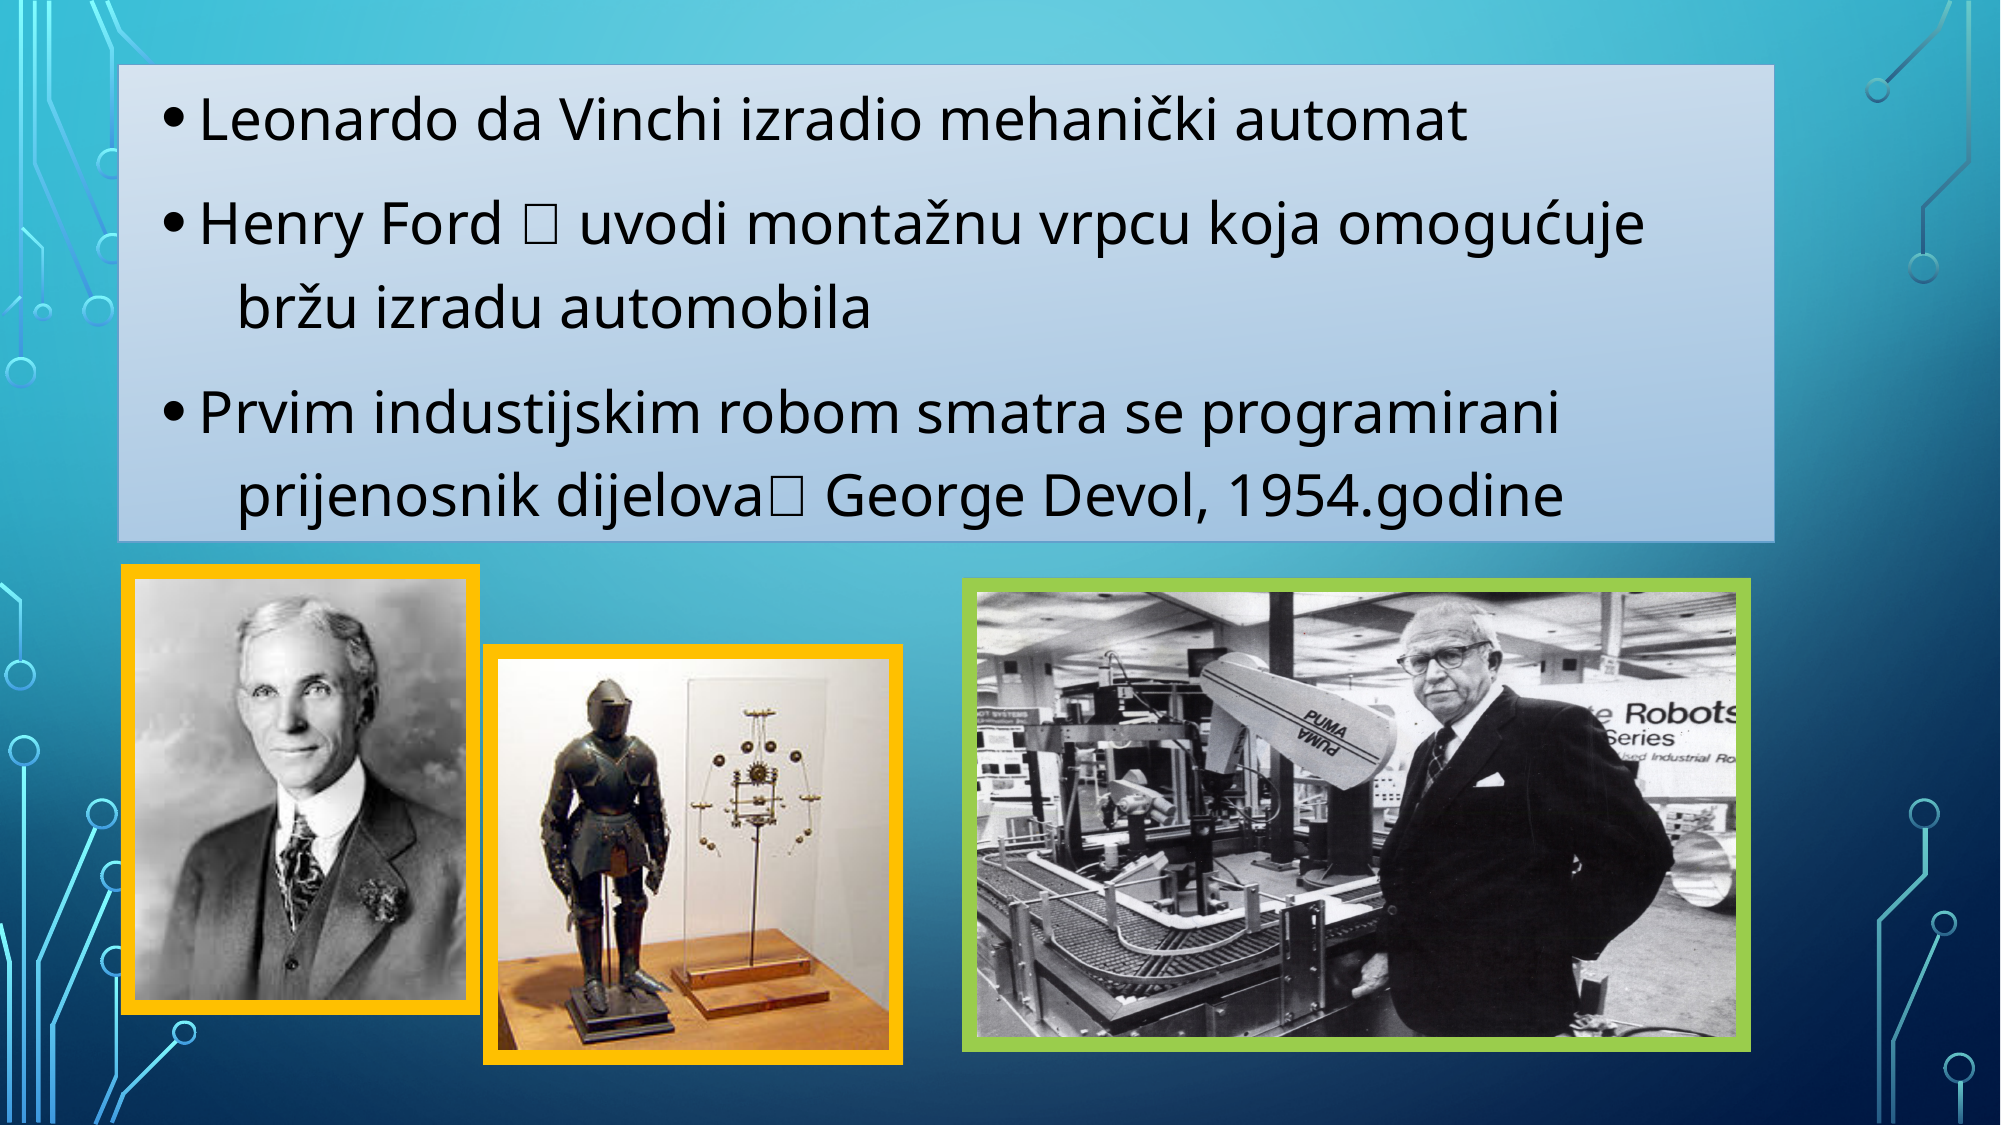

# Leonardo da Vinchi izradio mehanički automat
Henry Ford  uvodi montažnu vrpcu koja omogućuje bržu izradu automobila
Prvim industijskim robom smatra se programirani prijenosnik dijelova George Devol, 1954.godine